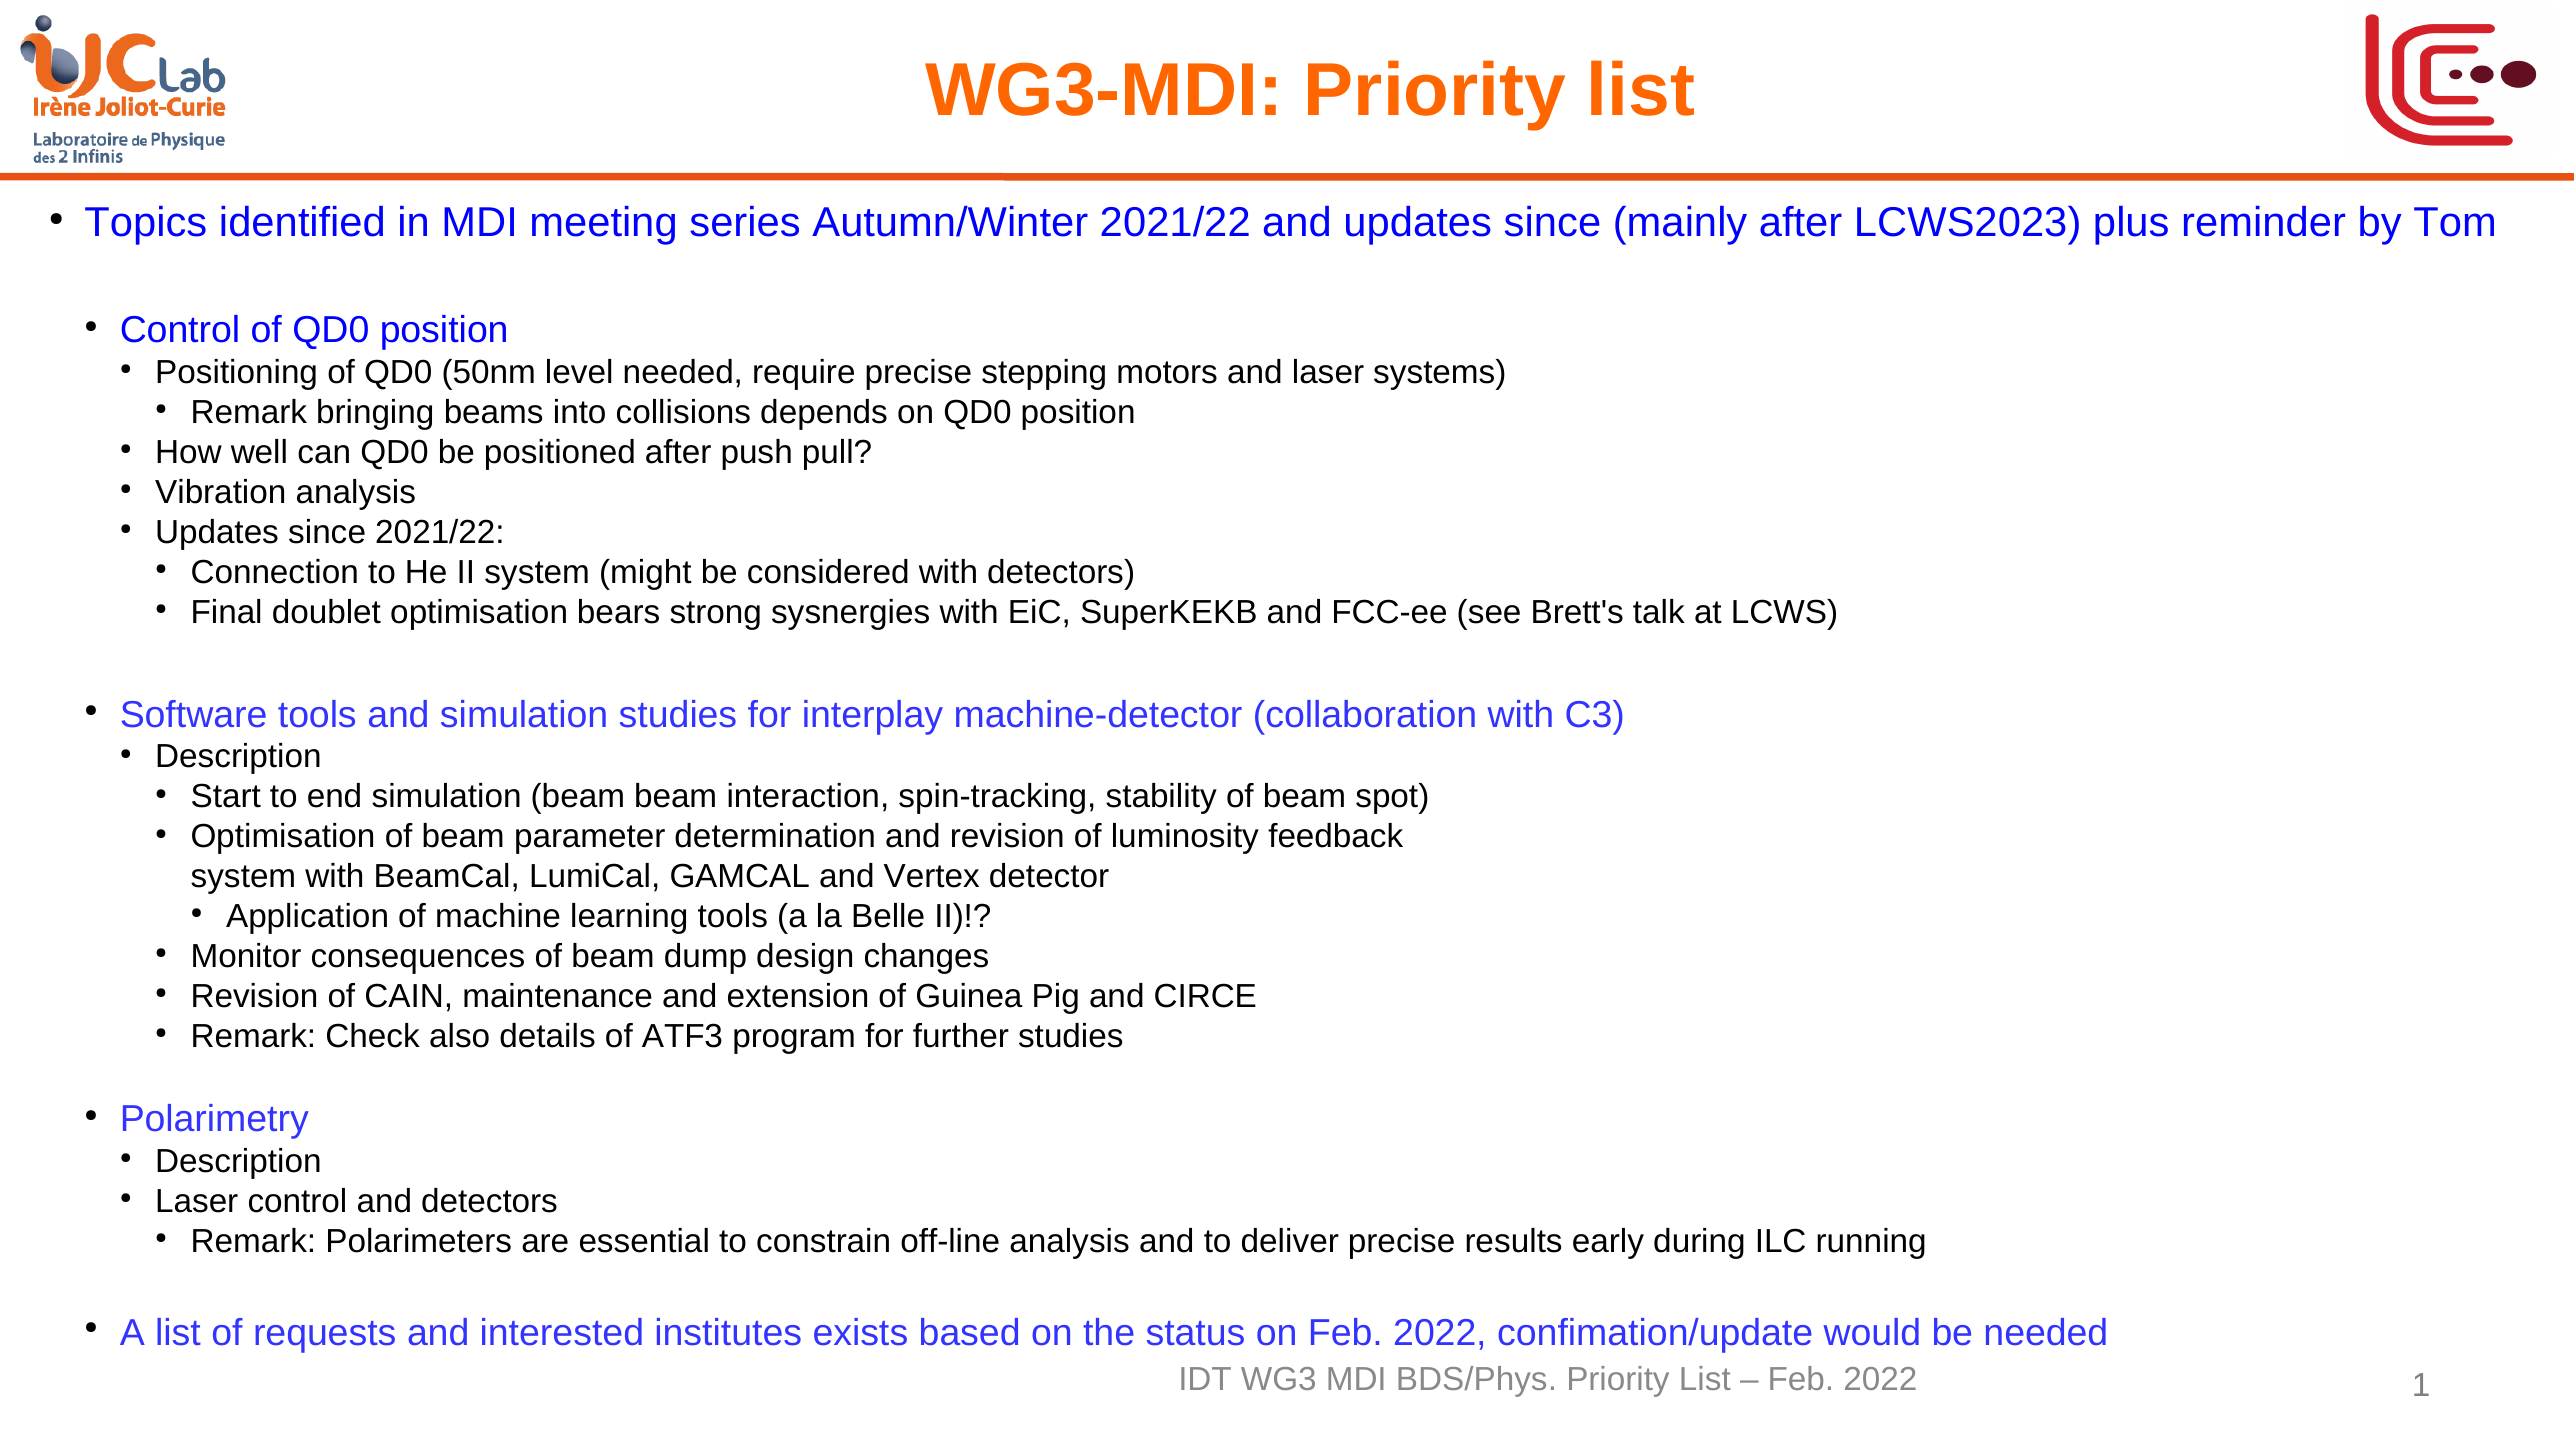

# WG3-MDI: Priority list
Topics identified in MDI meeting series Autumn/Winter 2021/22 and updates since (mainly after LCWS2023) plus reminder by Tom
Control of QD0 position
Positioning of QD0 (50nm level needed, require precise stepping motors and laser systems)
Remark bringing beams into collisions depends on QD0 position
How well can QD0 be positioned after push pull?
Vibration analysis
Updates since 2021/22:
Connection to He II system (might be considered with detectors)
Final doublet optimisation bears strong sysnergies with EiC, SuperKEKB and FCC-ee (see Brett's talk at LCWS)
Software tools and simulation studies for interplay machine-detector (collaboration with C3)
Description
Start to end simulation (beam beam interaction, spin-tracking, stability of beam spot)
Optimisation of beam parameter determination and revision of luminosity feedback
system with BeamCal, LumiCal, GAMCAL and Vertex detector
Application of machine learning tools (a la Belle II)!?
Monitor consequences of beam dump design changes
Revision of CAIN, maintenance and extension of Guinea Pig and CIRCE
Remark: Check also details of ATF3 program for further studies
Polarimetry
Description
Laser control and detectors
Remark: Polarimeters are essential to constrain off-line analysis and to deliver precise results early during ILC running
A list of requests and interested institutes exists based on the status on Feb. 2022, confimation/update would be needed
1